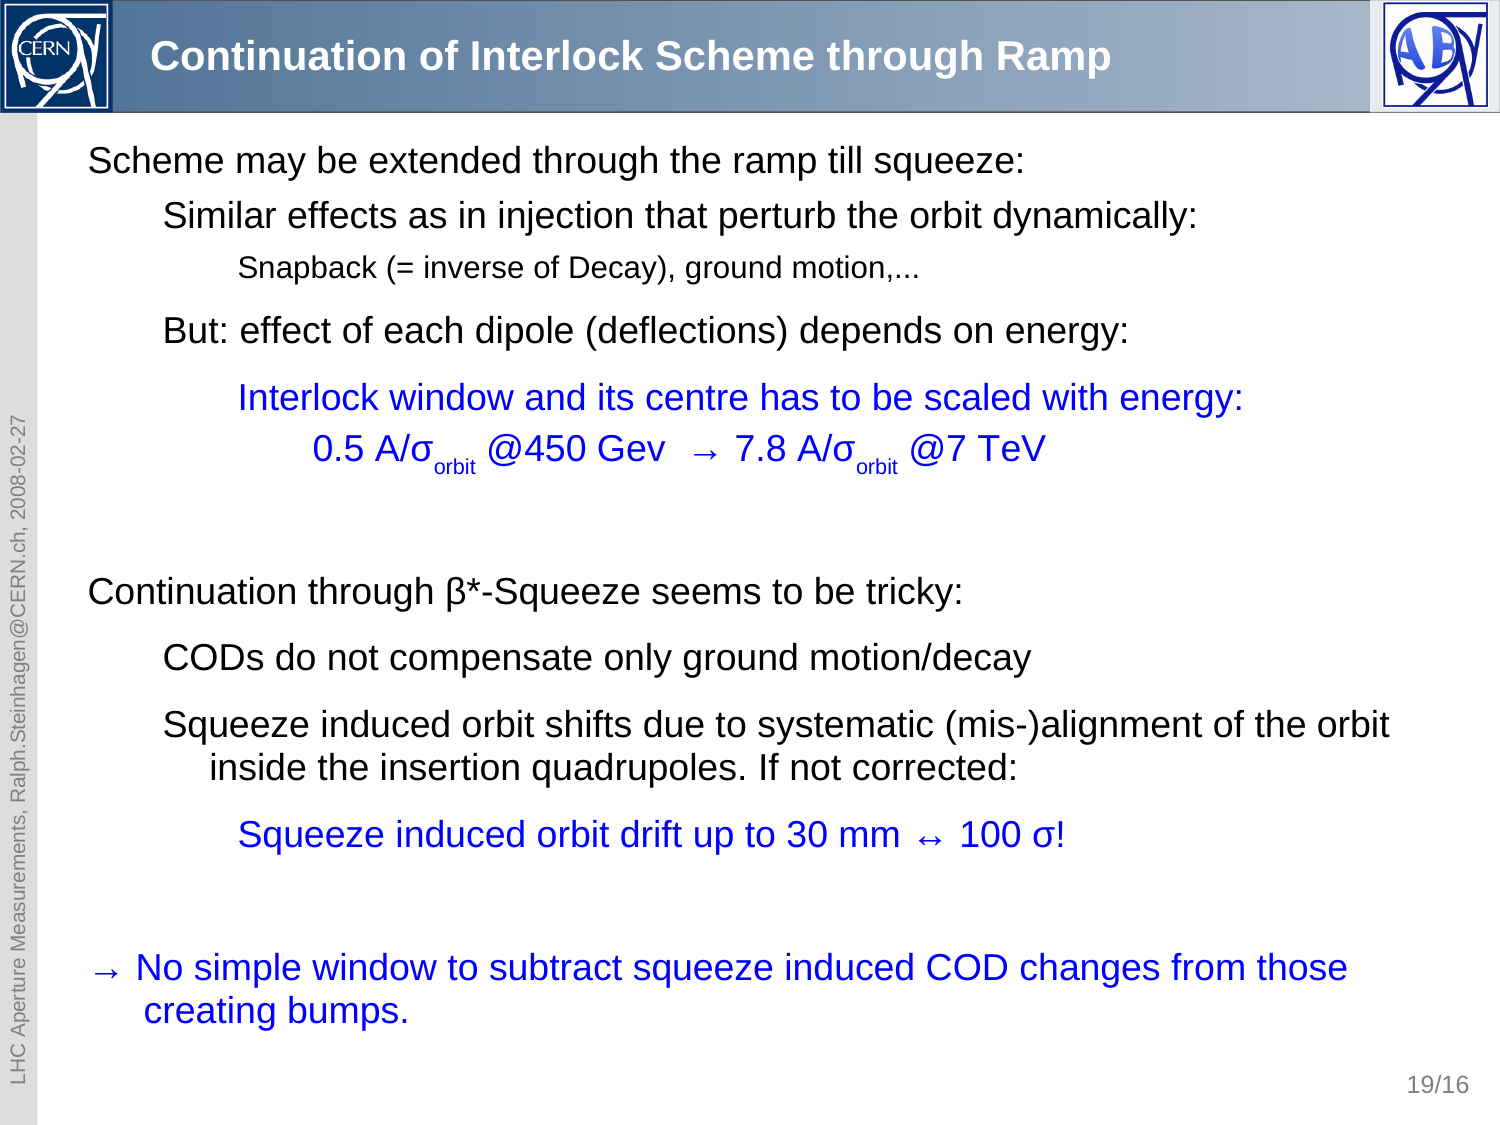

# Continuation of Interlock Scheme through Ramp
Scheme may be extended through the ramp till squeeze:
Similar effects as in injection that perturb the orbit dynamically:
Snapback (= inverse of Decay), ground motion,...
But: effect of each dipole (deflections) depends on energy:
Interlock window and its centre has to be scaled with energy:
0.5 A/σorbit @450 Gev → 7.8 A/σorbit @7 TeV
Continuation through β*-Squeeze seems to be tricky:
CODs do not compensate only ground motion/decay
Squeeze induced orbit shifts due to systematic (mis-)alignment of the orbit inside the insertion quadrupoles. If not corrected:
Squeeze induced orbit drift up to 30 mm ↔ 100 σ!
→ No simple window to subtract squeeze induced COD changes from those creating bumps.